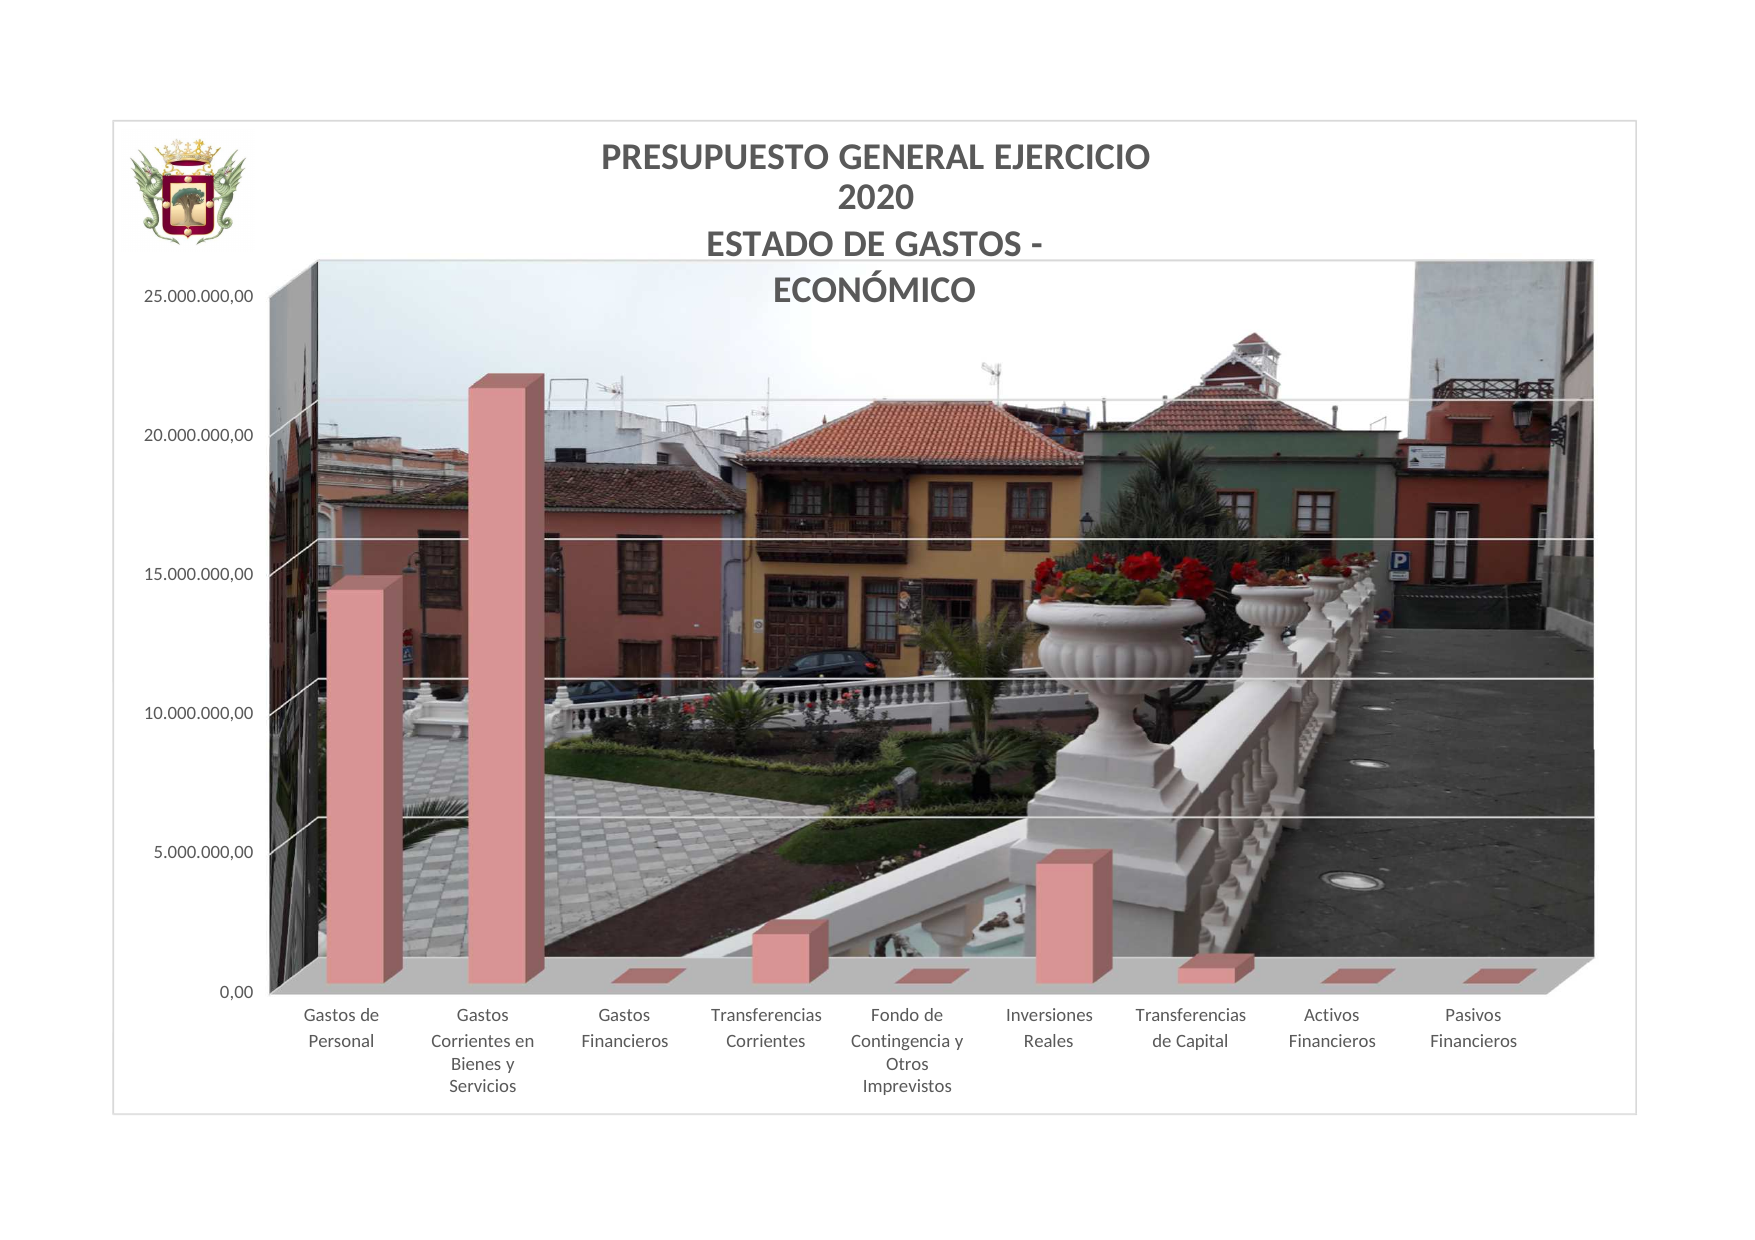

PRESUPUESTO GENERAL EJERCICIO 2020
ESTADO DE GASTOS - ECONÓMICO
25.000.000,00
20.000.000,00
15.000.000,00
10.000.000,00
5.000.000,00
0,00
Gastos de
Personal
Gastos
Corrientes en Bienes y Servicios
Gastos
Financieros
Transferencias
Corrientes
Fondo de
Contingencia y Otros Imprevistos
Inversiones
Reales
Transferencias
de Capital
Activos
Financieros
Pasivos
Financieros